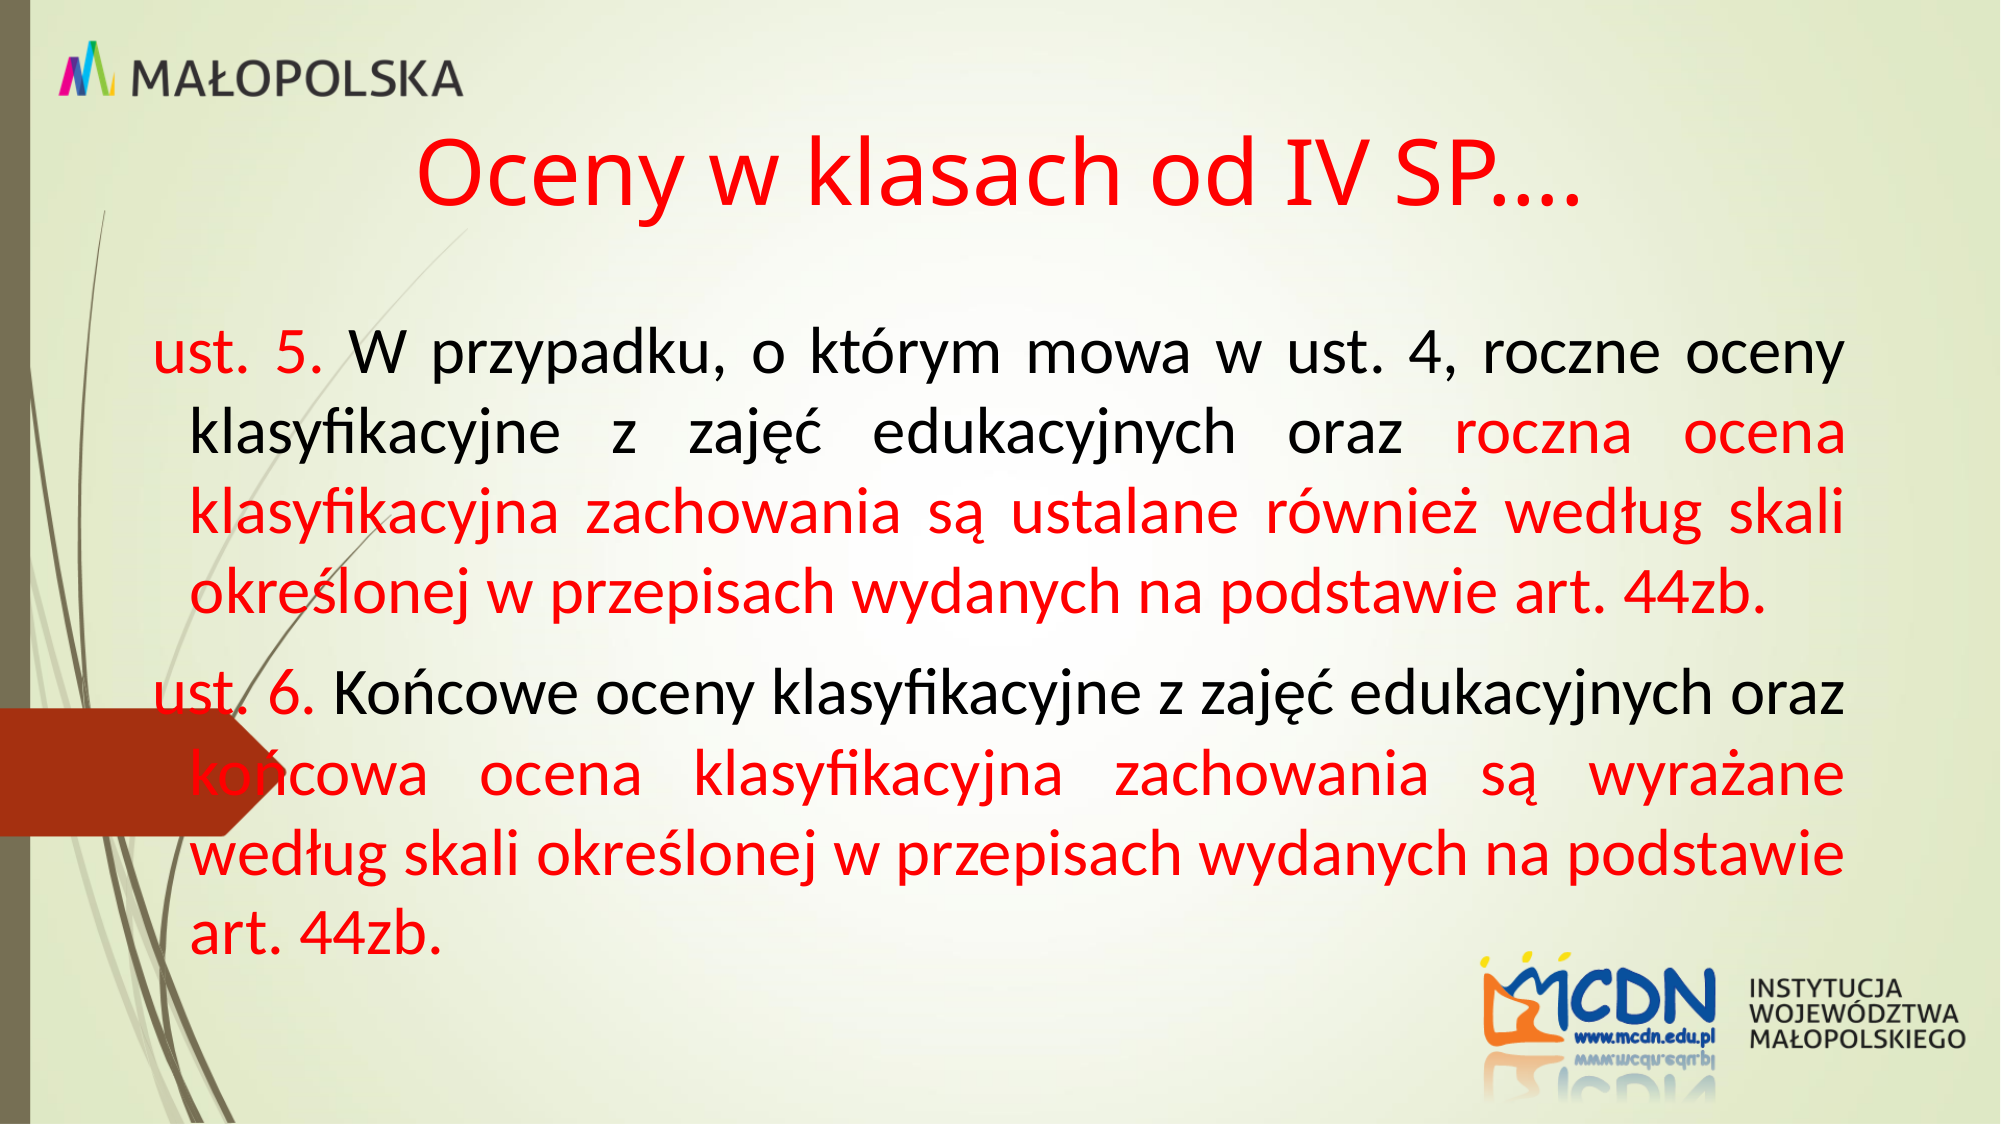

# Oceny w klasach od IV SP….
ust. 5. W przypadku, o którym mowa w ust. 4, roczne oceny klasyfikacyjne z zajęć edukacyjnych oraz roczna ocena klasyfikacyjna zachowania są ustalane również według skali określonej w przepisach wydanych na podstawie art. 44zb.
ust. 6. Końcowe oceny klasyfikacyjne z zajęć edukacyjnych oraz końcowa ocena klasyfikacyjna zachowania są wyrażane według skali określonej w przepisach wydanych na podstawie art. 44zb.